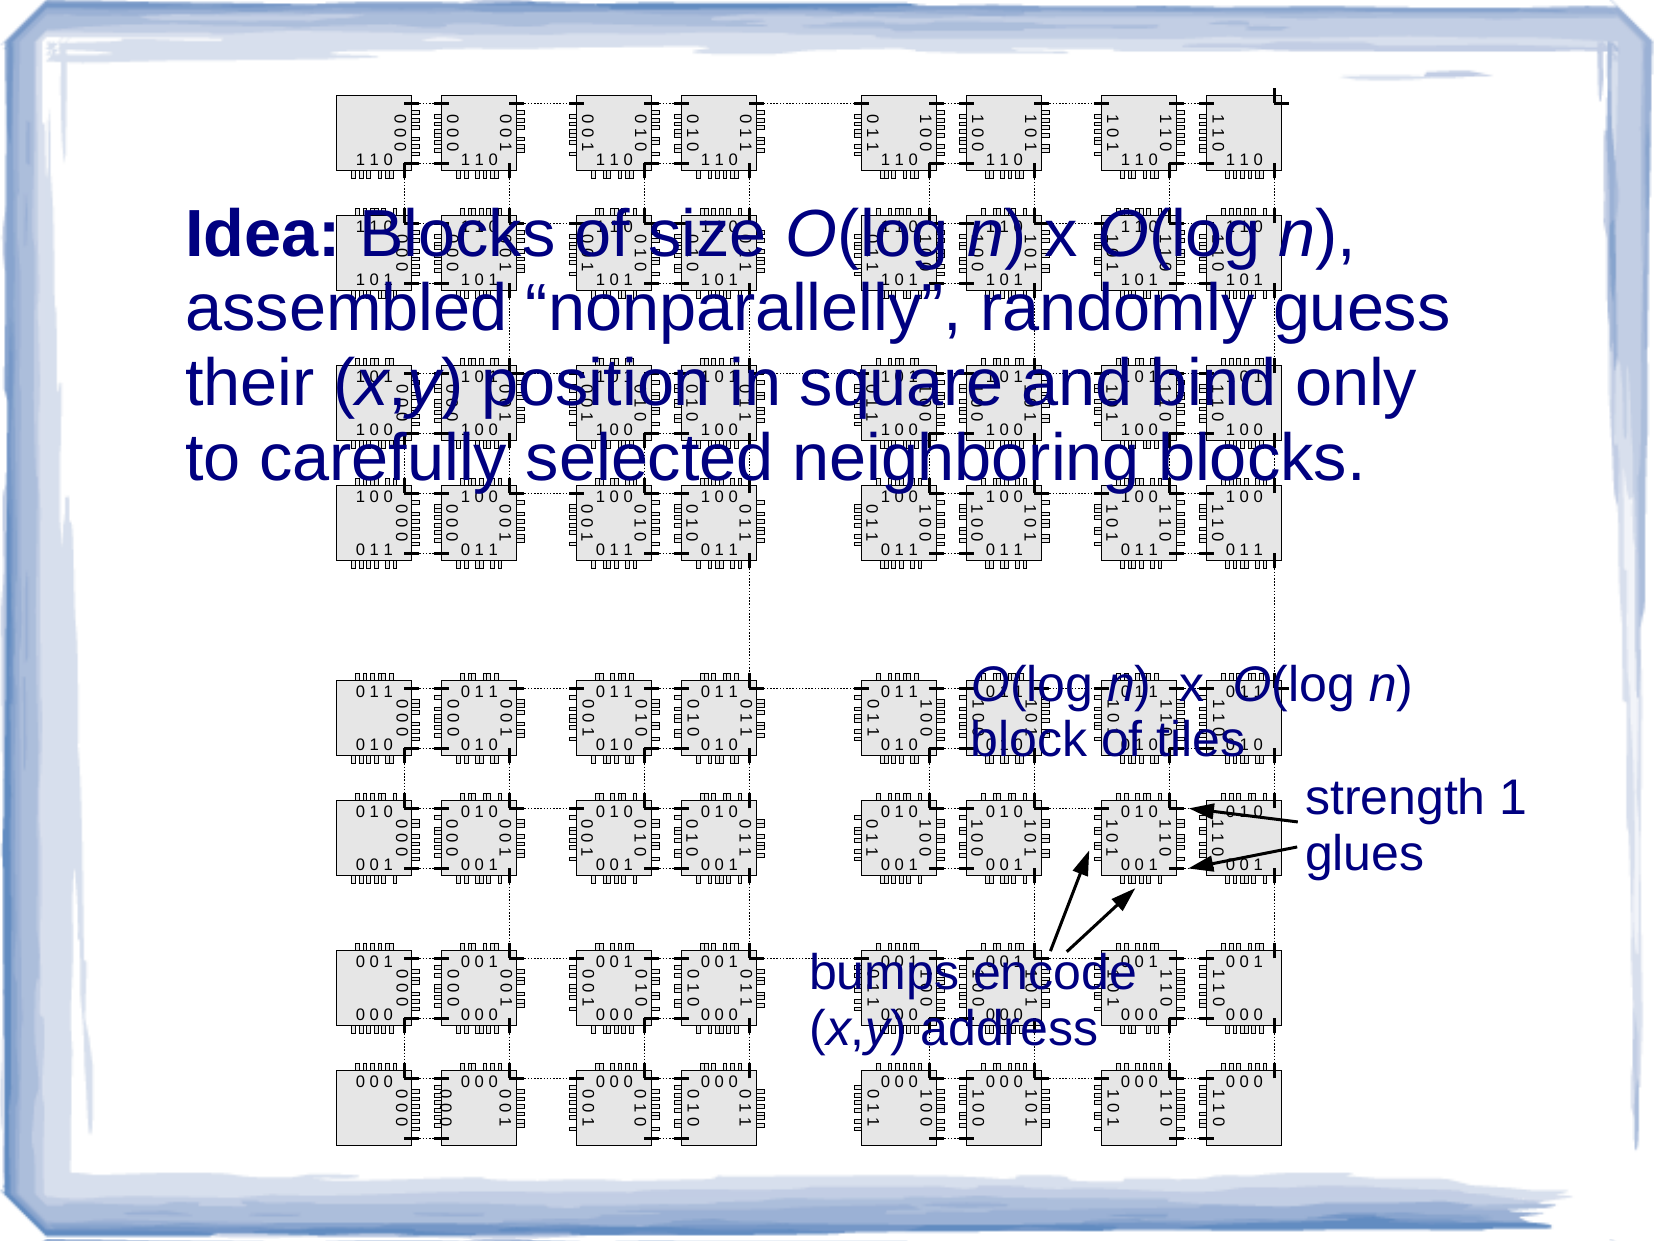

0 0 0
0 0 0
0 0 1
0 0 1
0 1 0
0 1 0
0 1 1
0 1 1
1 0 0
1 0 0
1 0 1
1 0 1
1 1 0
1 1 0
1 1 0
1 1 0
1 1 0
1 1 0
1 1 0
1 1 0
1 1 0
1 1 0
1 1 0
1 1 0
1 1 0
1 1 0
1 1 0
1 1 0
1 1 0
1 1 0
0 0 0
0 0 1
0 0 1
0 1 0
0 1 0
0 1 1
0 1 1
1 0 0
1 0 0
1 0 1
1 0 1
1 1 0
1 1 0
0 0 0
1 0 1
1 0 1
1 0 1
1 0 1
1 0 1
1 0 1
1 0 1
1 0 1
1 0 1
1 0 1
1 0 1
1 0 1
1 0 1
1 0 1
1 0 1
1 0 1
0 0 0
0 0 1
0 0 1
0 1 0
0 1 0
0 1 1
0 1 1
1 0 0
1 0 0
1 0 1
1 0 1
1 1 0
1 1 0
0 0 0
1 0 0
1 0 0
1 0 0
1 0 0
1 0 0
1 0 0
1 0 0
1 0 0
1 0 0
1 0 0
1 0 0
1 0 0
1 0 0
1 0 0
1 0 0
1 0 0
0 0 0
0 0 1
0 0 1
0 1 0
0 1 0
0 1 1
0 1 1
1 0 0
1 0 0
1 0 1
1 0 1
1 1 0
1 1 0
0 0 0
0 1 1
0 1 1
0 1 1
0 1 1
0 1 1
0 1 1
0 1 1
0 1 1
Idea: Blocks of size O(log n) x O(log n), assembled “nonparallelly”, randomly guess their (x,y) position in square and bind only to carefully selected neighboring blocks.
0 1 1
0 1 1
0 1 1
0 1 1
0 0 0
0 0 1
0 0 1
0 1 0
0 1 0
0 1 1
0 0 0
0 1 0
0 1 0
0 1 0
0 1 0
0 1 0
0 1 0
0 1 0
0 1 0
0 0 0
0 0 1
0 0 1
0 1 0
0 1 0
0 1 1
0 0 0
0 0 1
0 0 1
0 0 1
0 0 1
0 0 1
0 0 1
0 0 1
0 0 1
0 0 0
0 0 1
0 0 1
0 1 0
0 1 0
0 1 1
0 0 0
0 0 0
0 0 0
0 0 0
0 0 0
0 0 0
0 0 0
0 0 0
0 0 0
0 0 0
0 0 1
0 0 1
0 1 0
0 1 0
0 1 1
0 0 0
O(log n) x O(log n) block of tiles
0 1 1
0 1 1
0 1 1
1 0 0
1 0 0
1 0 1
0 1 0
0 1 0
0 1 0
0 1 0
0 1 1
1 0 0
1 0 0
1 0 1
0 0 1
0 0 1
0 1 1
1 1 0
0 1 0
0 1 1
1 0 1
1 1 0
0 1 0
0 0 1
0 0 1
0 0 1
0 0 1
0 1 1
1 0 0
1 0 0
1 0 1
1 0 1
1 1 0
1 1 0
0 0 0
0 0 0
0 0 0
0 0 0
0 0 0
0 0 0
0 0 0
0 0 0
0 1 1
1 0 0
1 0 0
1 0 1
1 0 1
1 1 0
1 1 0
strength 1 glues
0 1 0
1 1 0
0 0 1
0 1 0
1 0 1
1 1 0
0 0 1
bumps encode (x,y) address